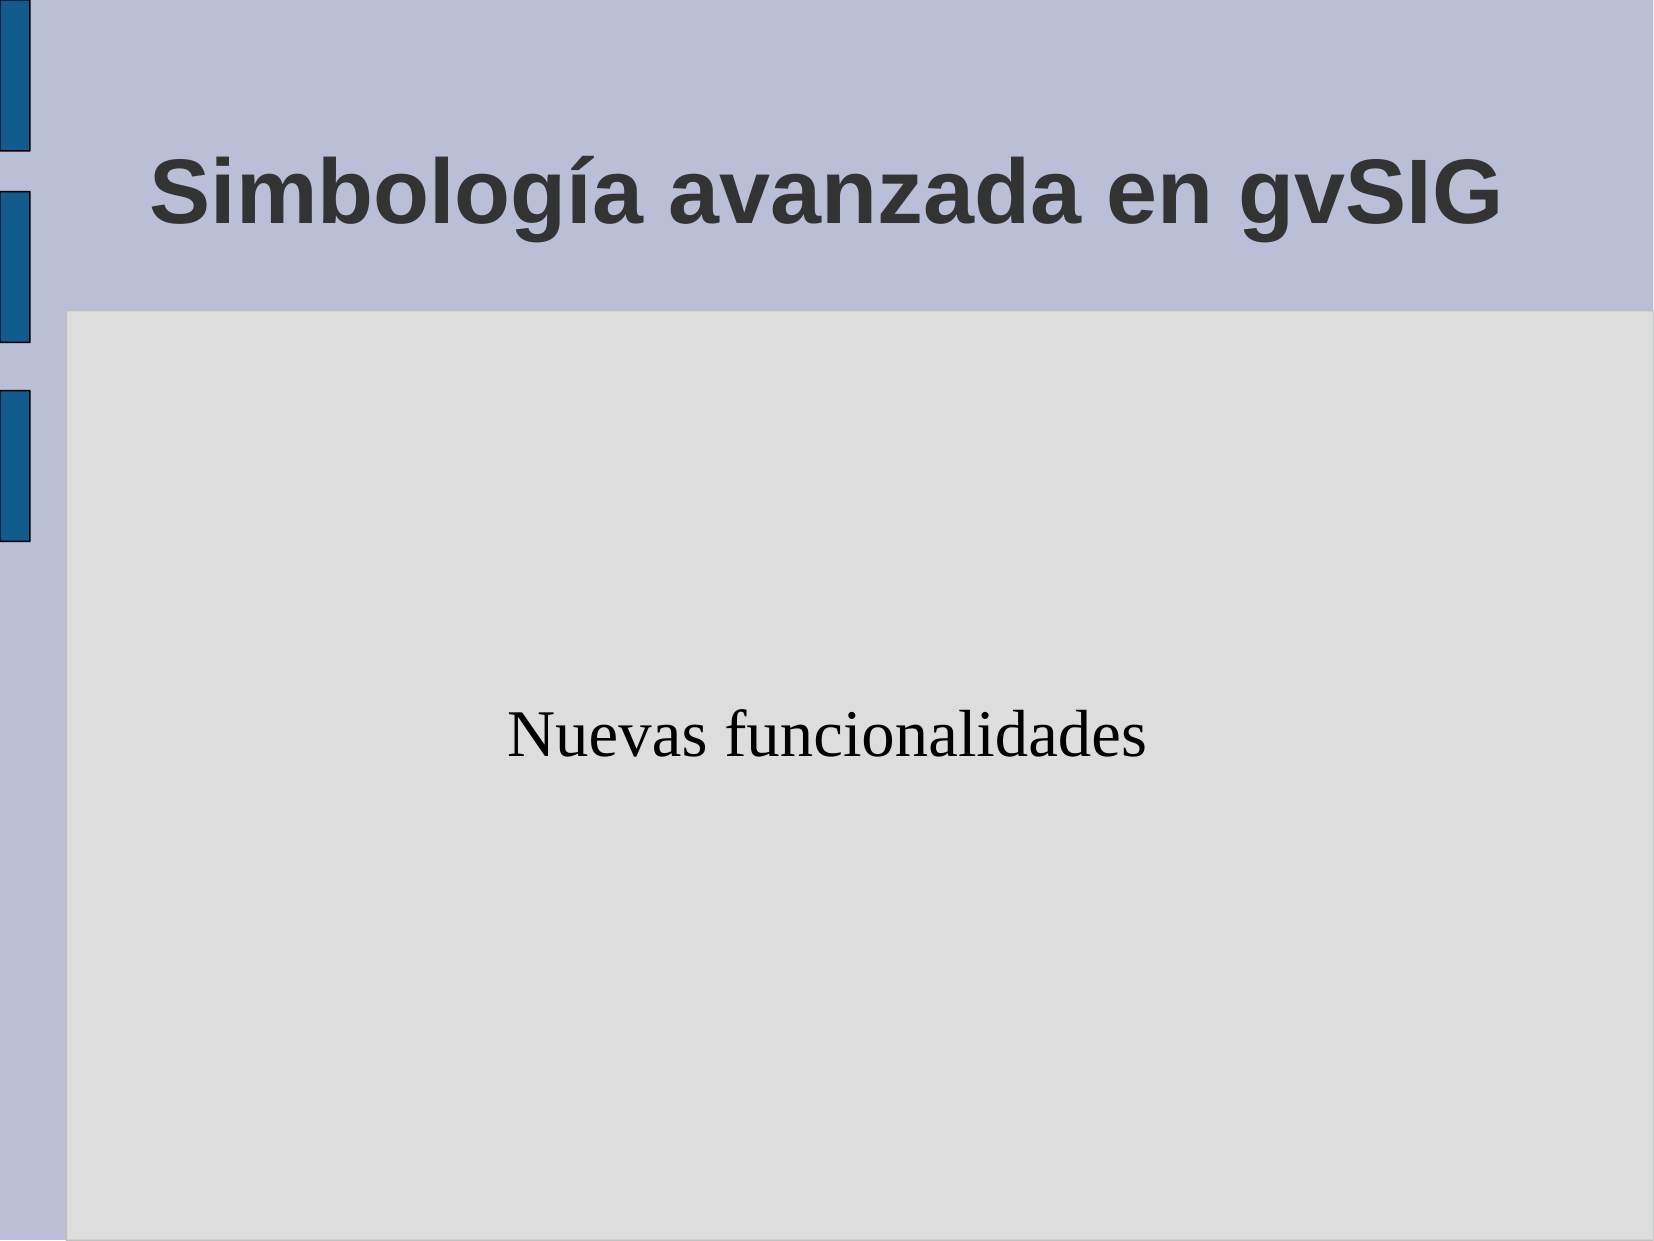

# Simbología avanzada en gvSIG
Nuevas funcionalidades